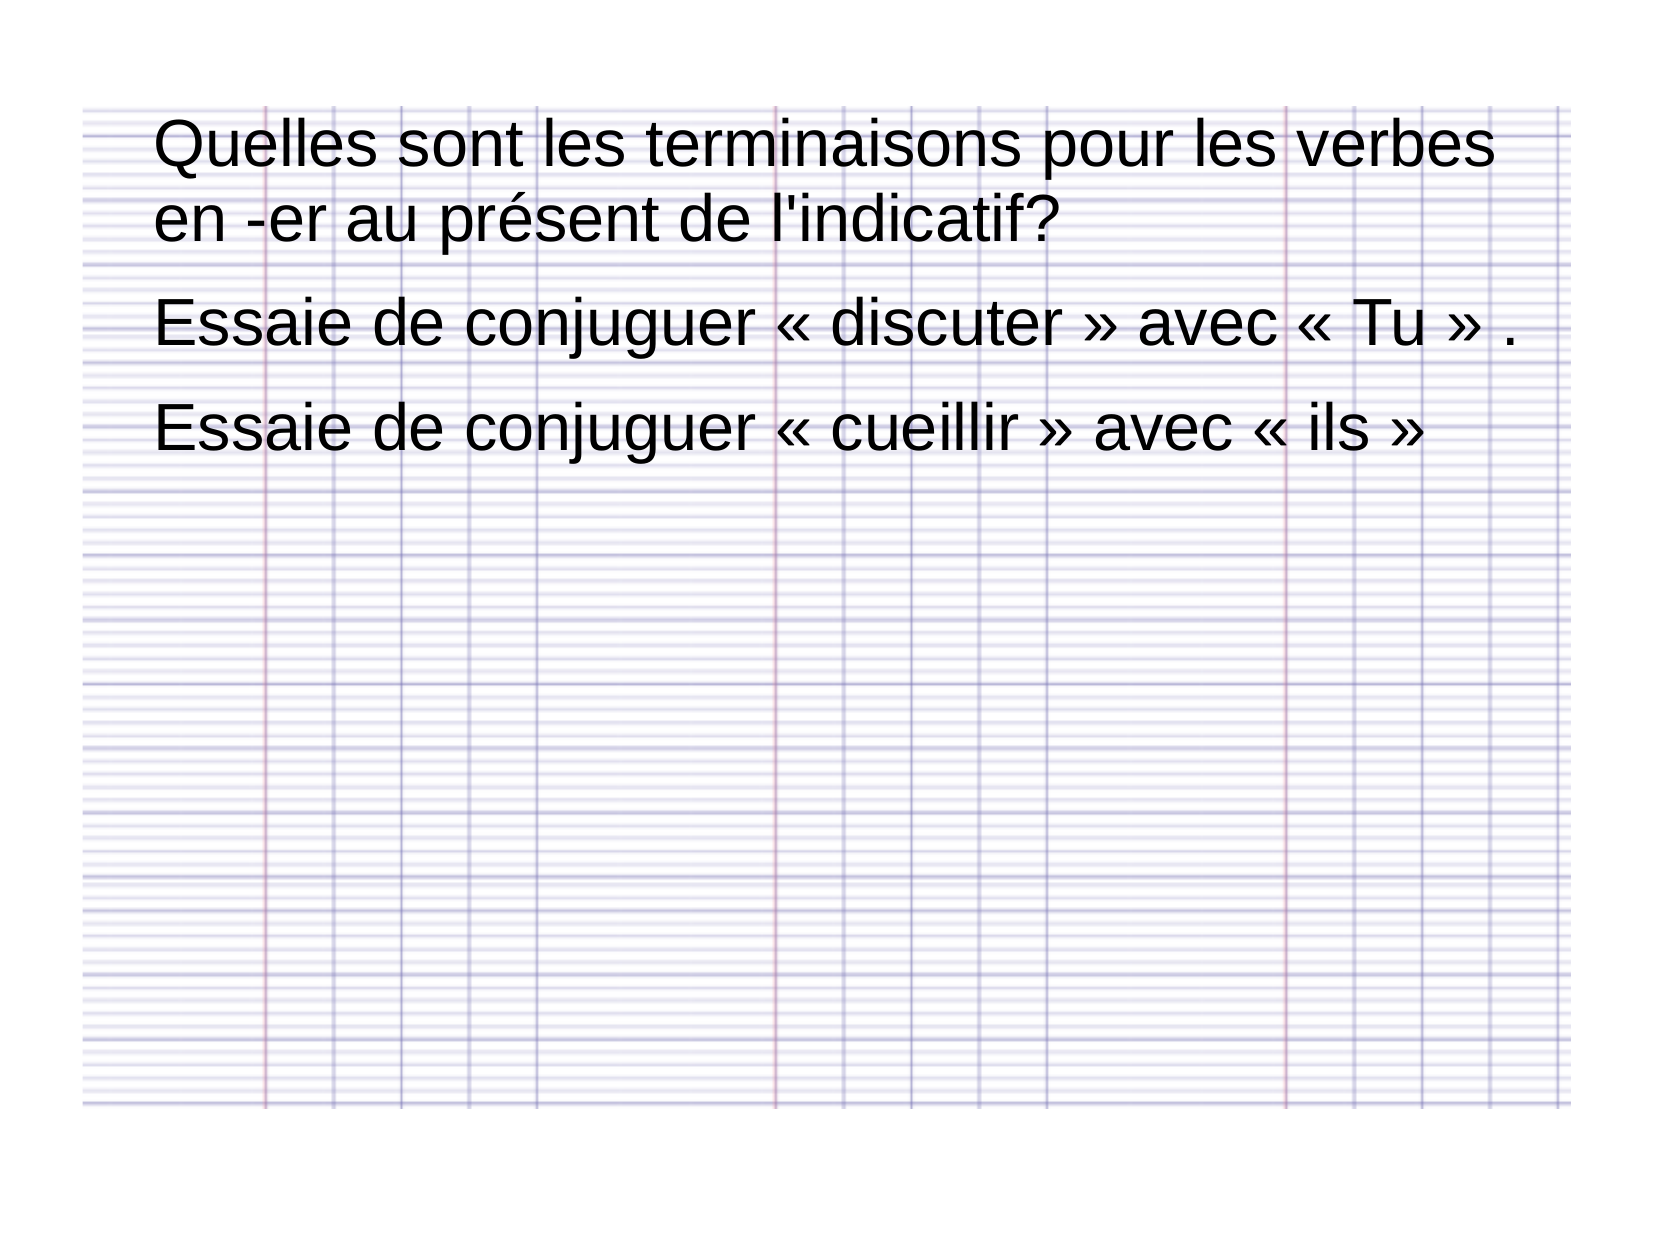

# Quelles sont les terminaisons pour les verbes en -er au présent de l'indicatif?
Essaie de conjuguer « discuter » avec « Tu » .
Essaie de conjuguer « cueillir » avec « ils »